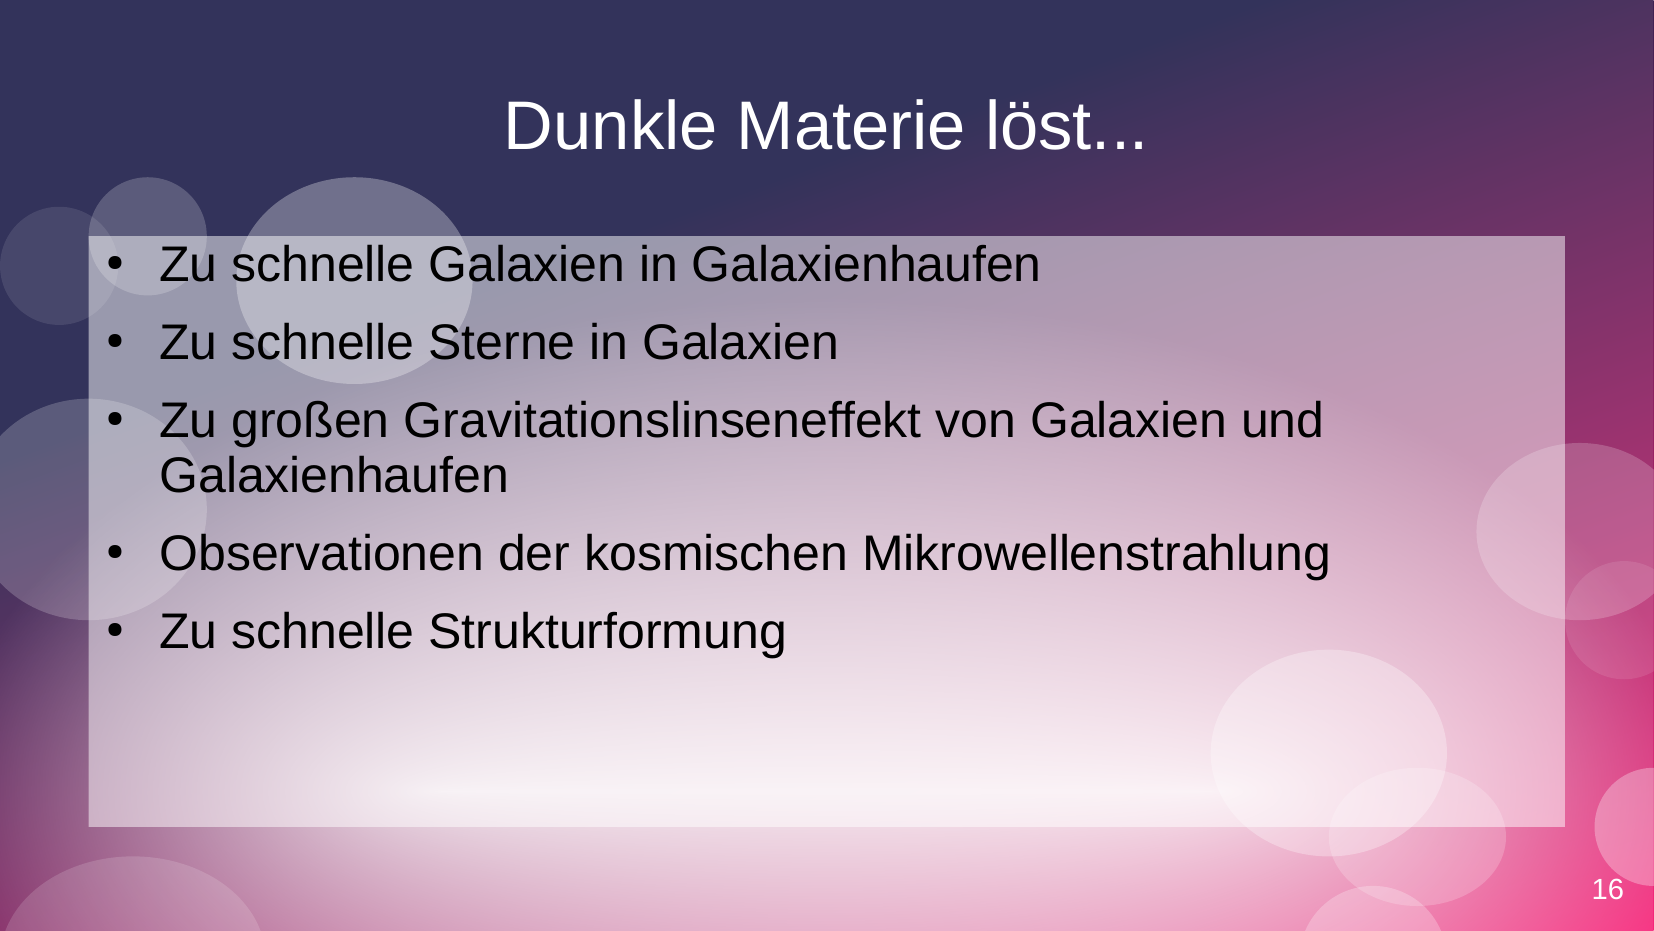

# Dunkle Materie löst...
Zu schnelle Galaxien in Galaxienhaufen
Zu schnelle Sterne in Galaxien
Zu großen Gravitationslinseneffekt von Galaxien und Galaxienhaufen
Observationen der kosmischen Mikrowellenstrahlung
Zu schnelle Strukturformung